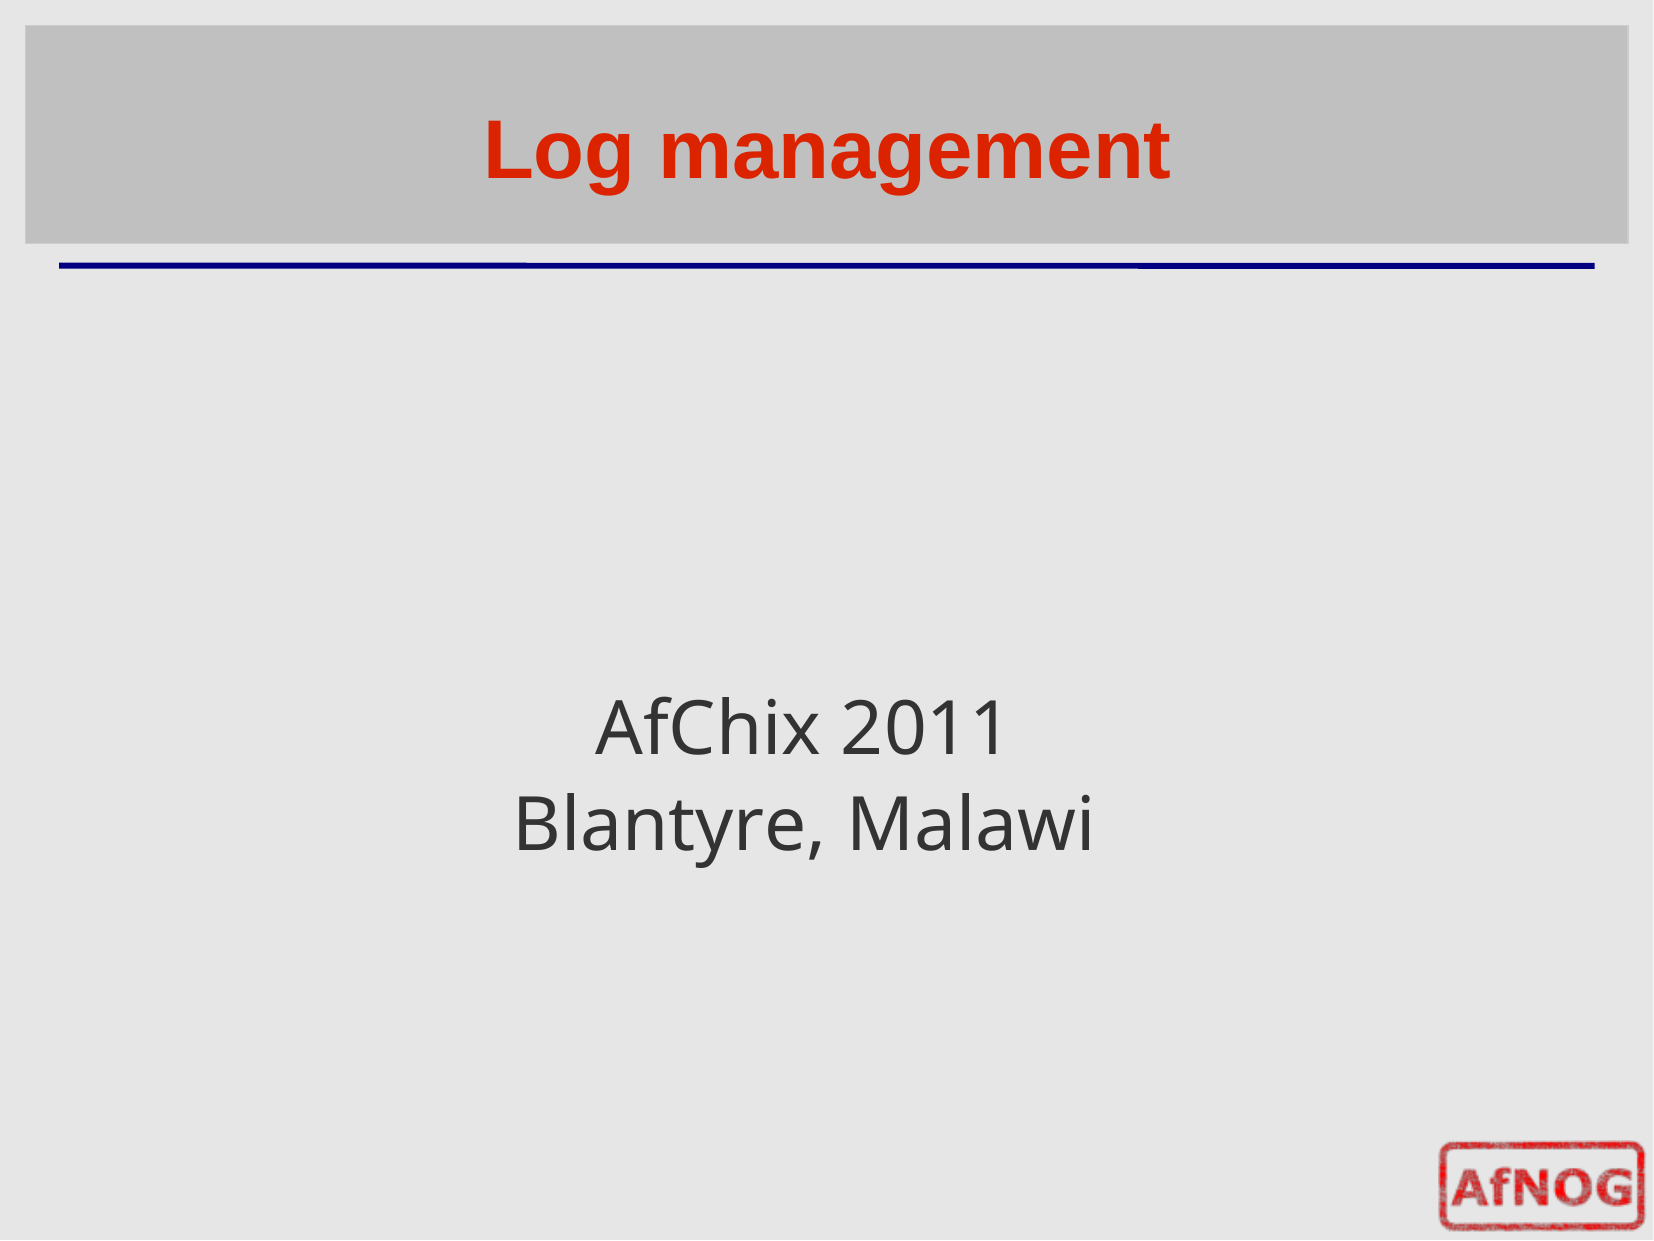

Log management
# AfChix 2011
Blantyre, Malawi